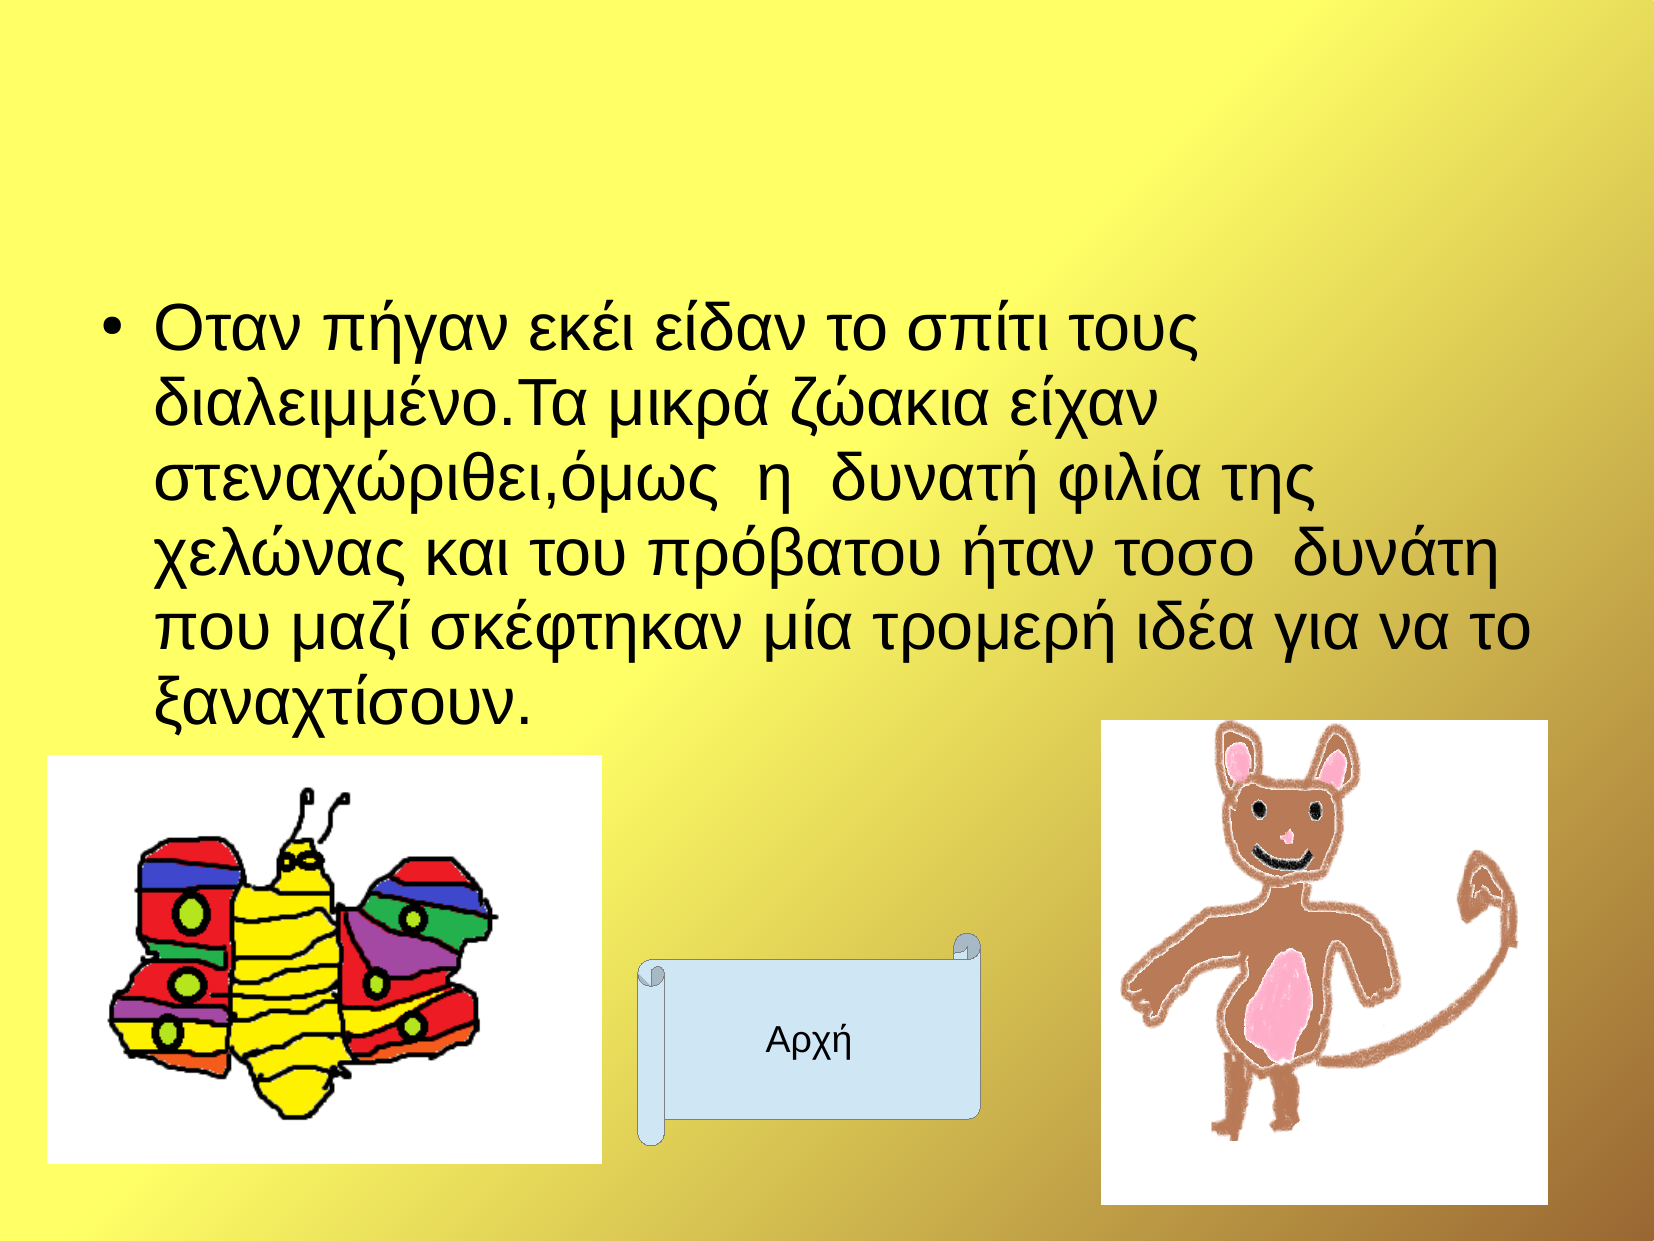

#
Οταν πήγαν εκέι είδαν το σπίτι τους διαλειμμένο.Τα μικρά ζώακια είχαν στεναχώριθει,όμως η δυνατή φιλία της χελώνας και του πρόβατου ήταν τοσο δυνάτη που μαζί σκέφτηκαν μία τρομερή ιδέα για να το ξαναχτίσουν.
Αρχή